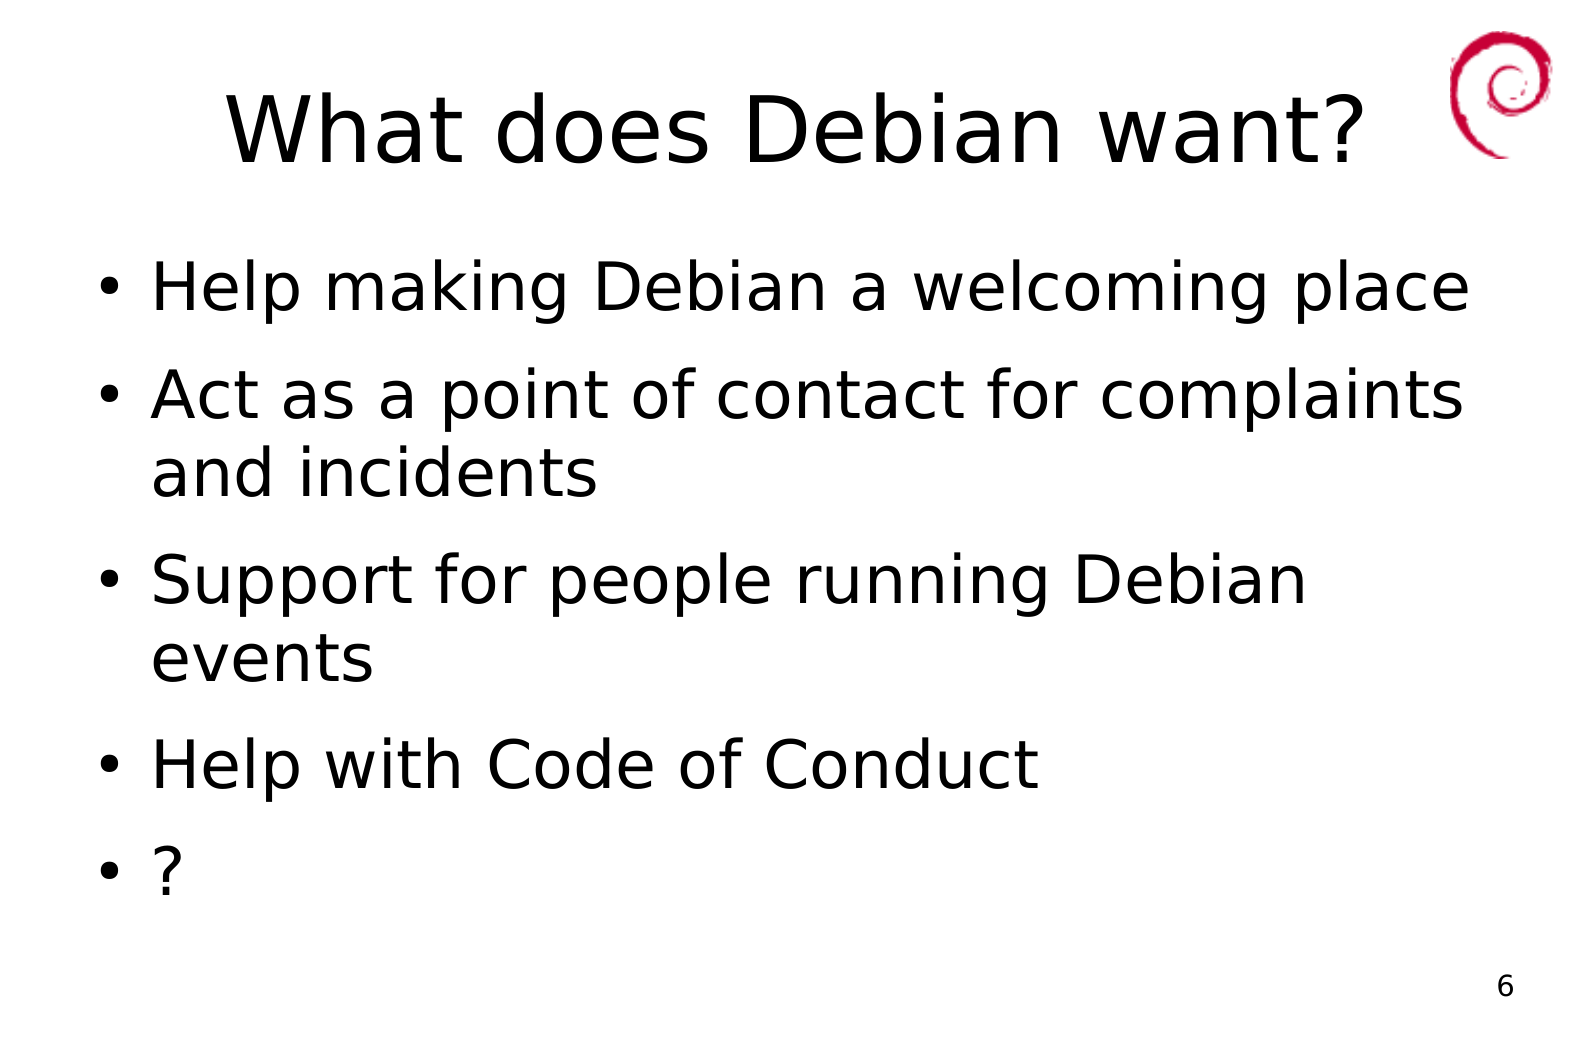

# What does Debian want?
Help making Debian a welcoming place
Act as a point of contact for complaints and incidents
Support for people running Debian events
Help with Code of Conduct
?
6